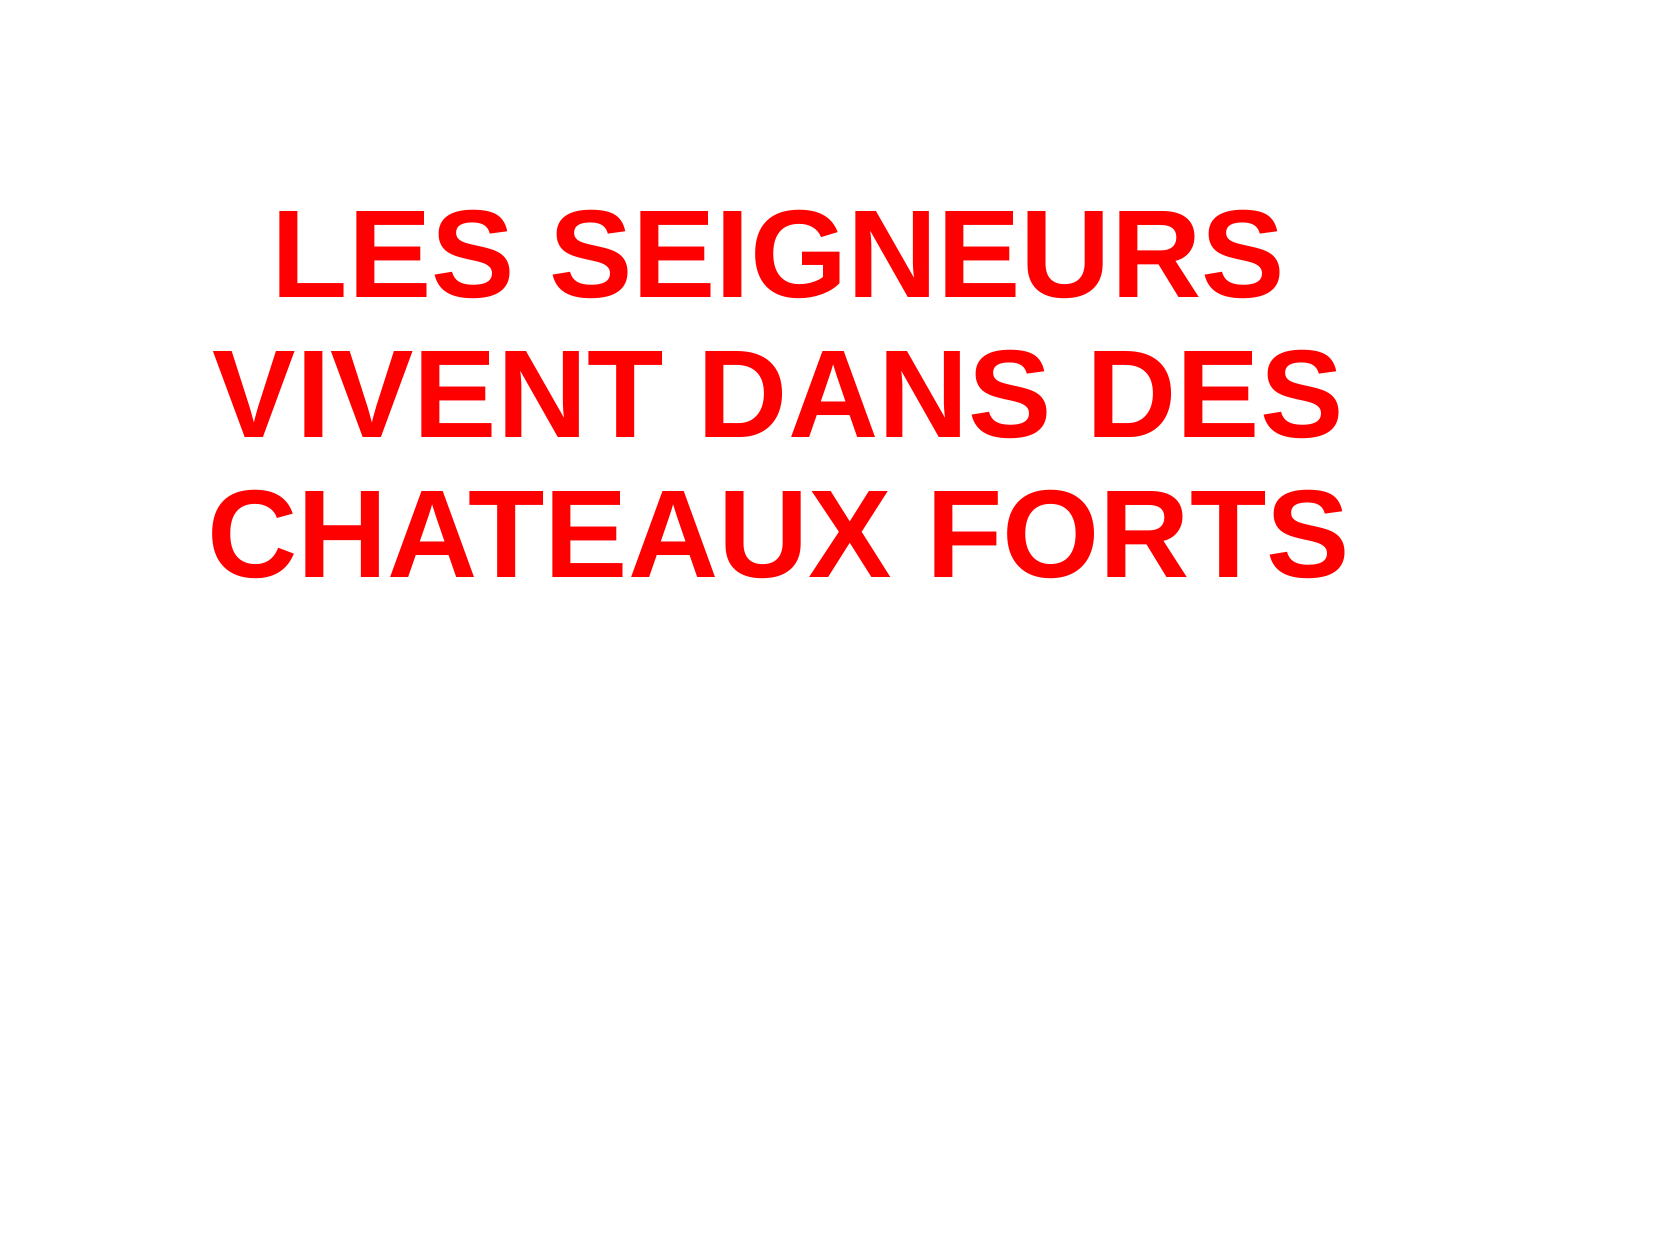

LES SEIGNEURS VIVENT DANS DES CHATEAUX FORTS